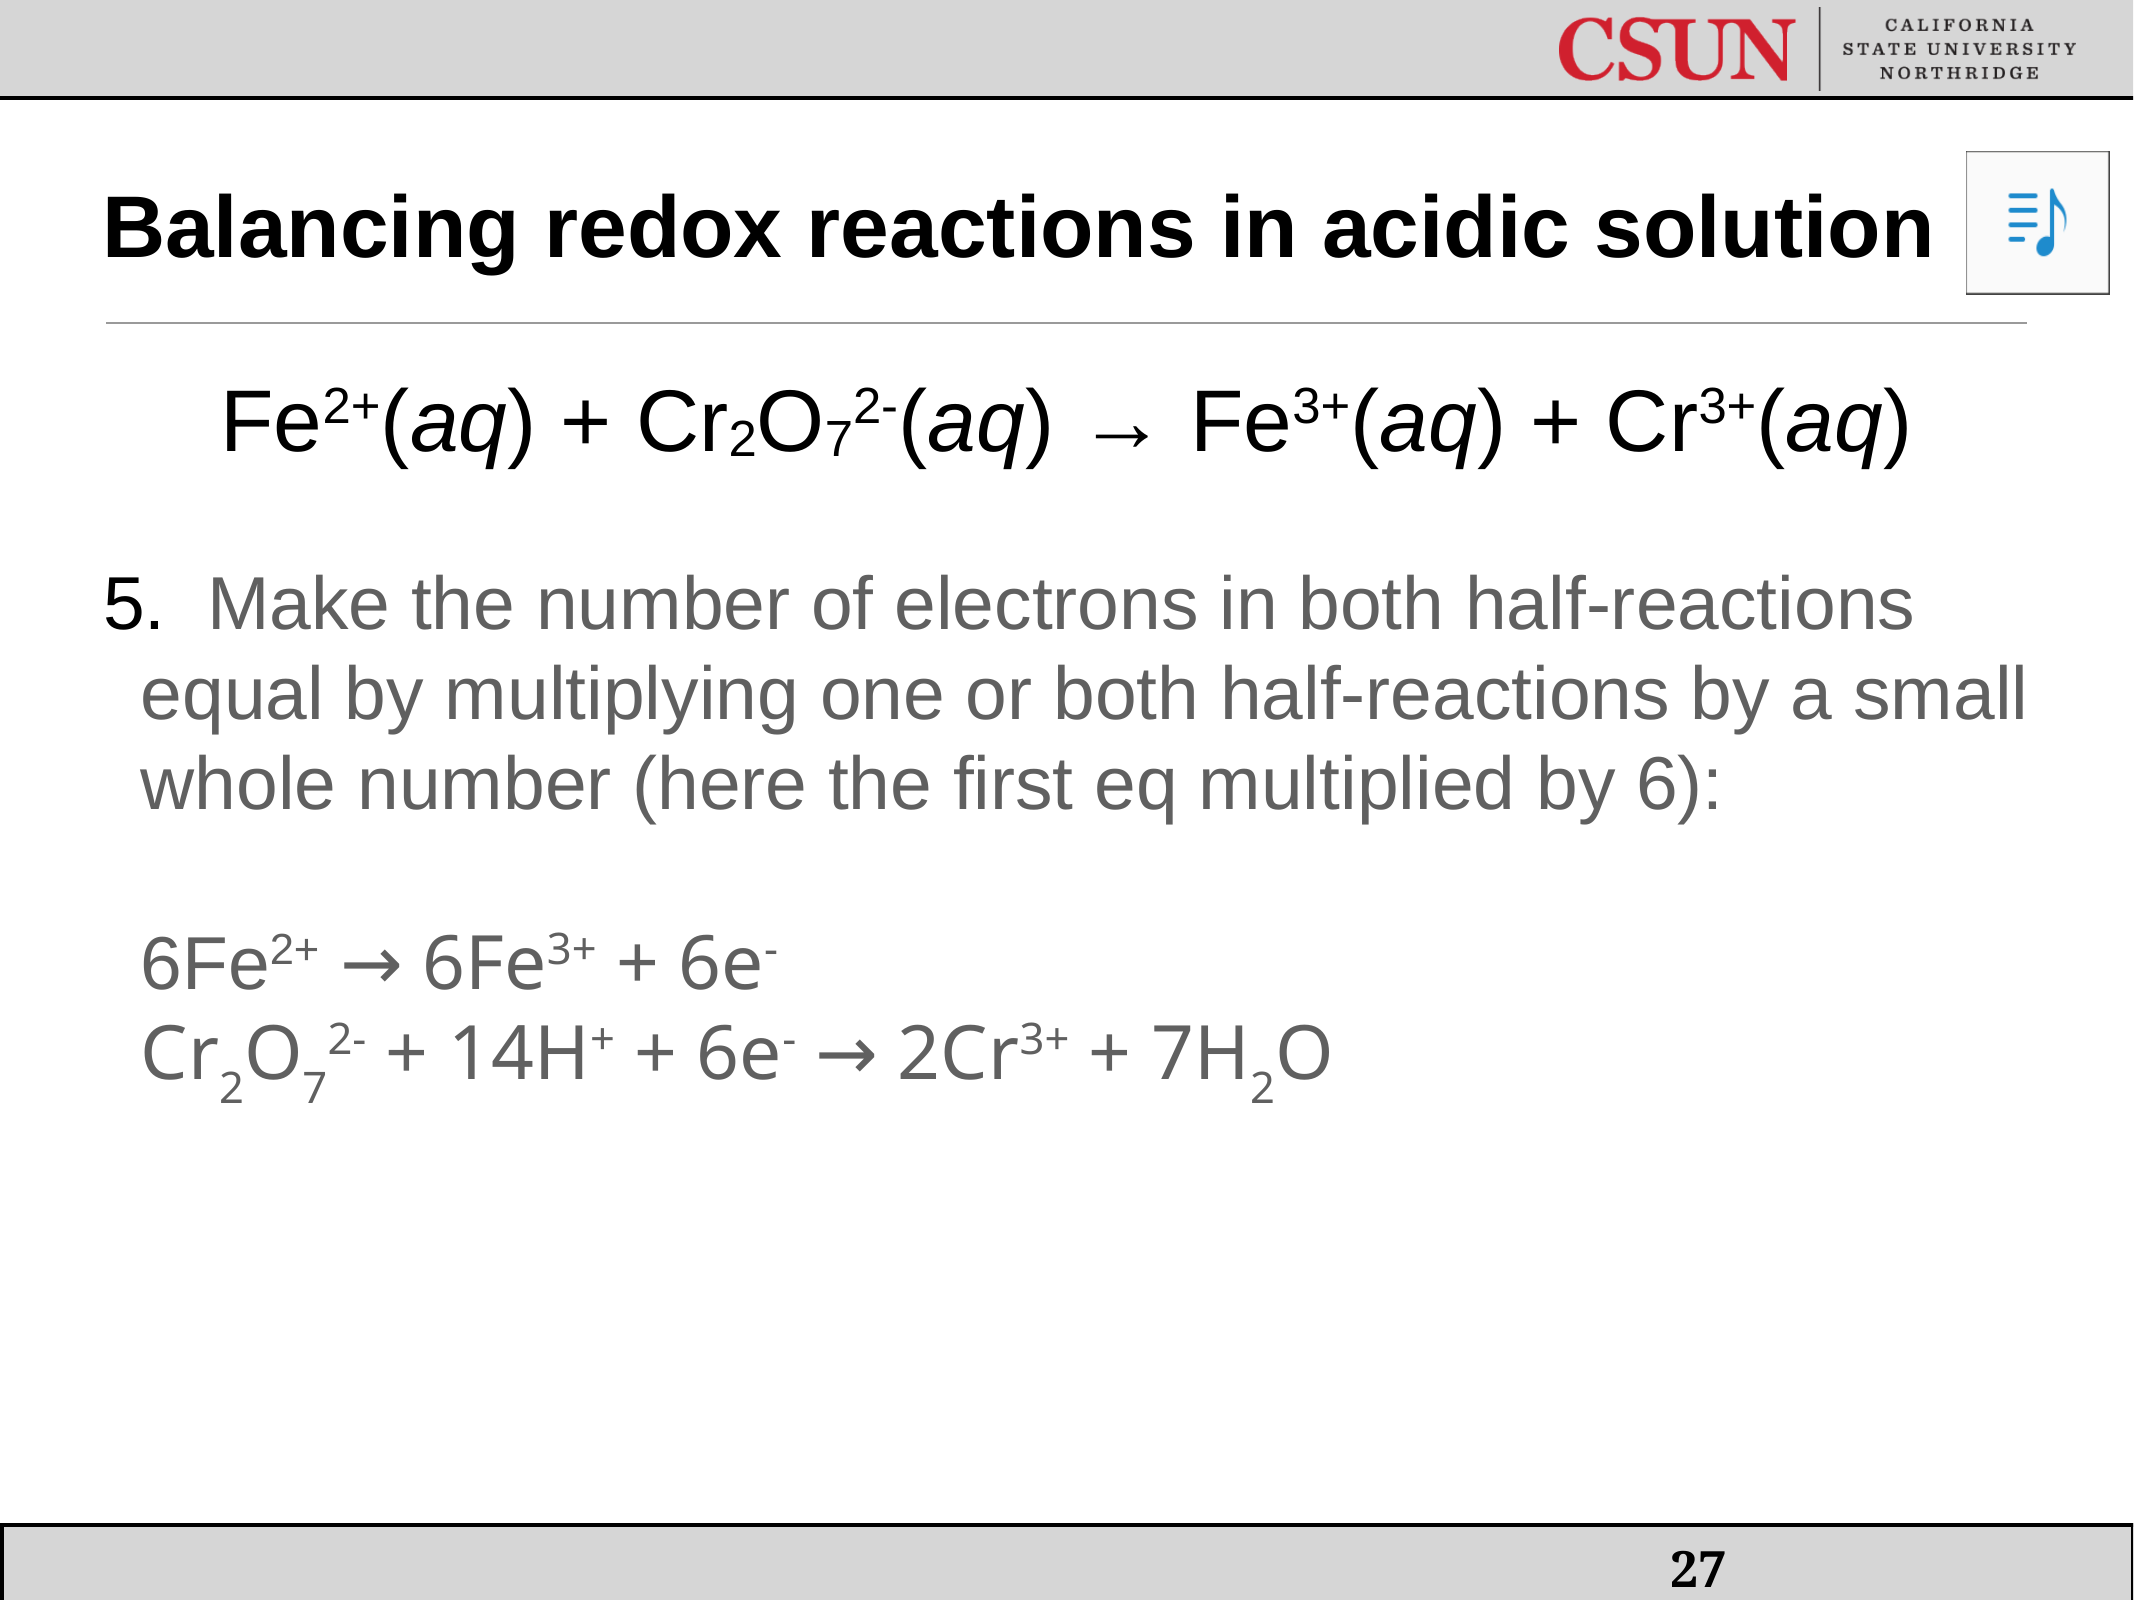

# Balancing redox reactions in acidic solution
Fe2+(aq) + Cr2O72-(aq) → Fe3+(aq) + Cr3+(aq)
 Make the number of electrons in both half-reactions equal by multiplying one or both half-reactions by a small whole number (here the first eq multiplied by 6):
6Fe2+ → 6Fe3+ + 6e-
Cr2O72- + 14H+ + 6e- → 2Cr3+ + 7H2O
27